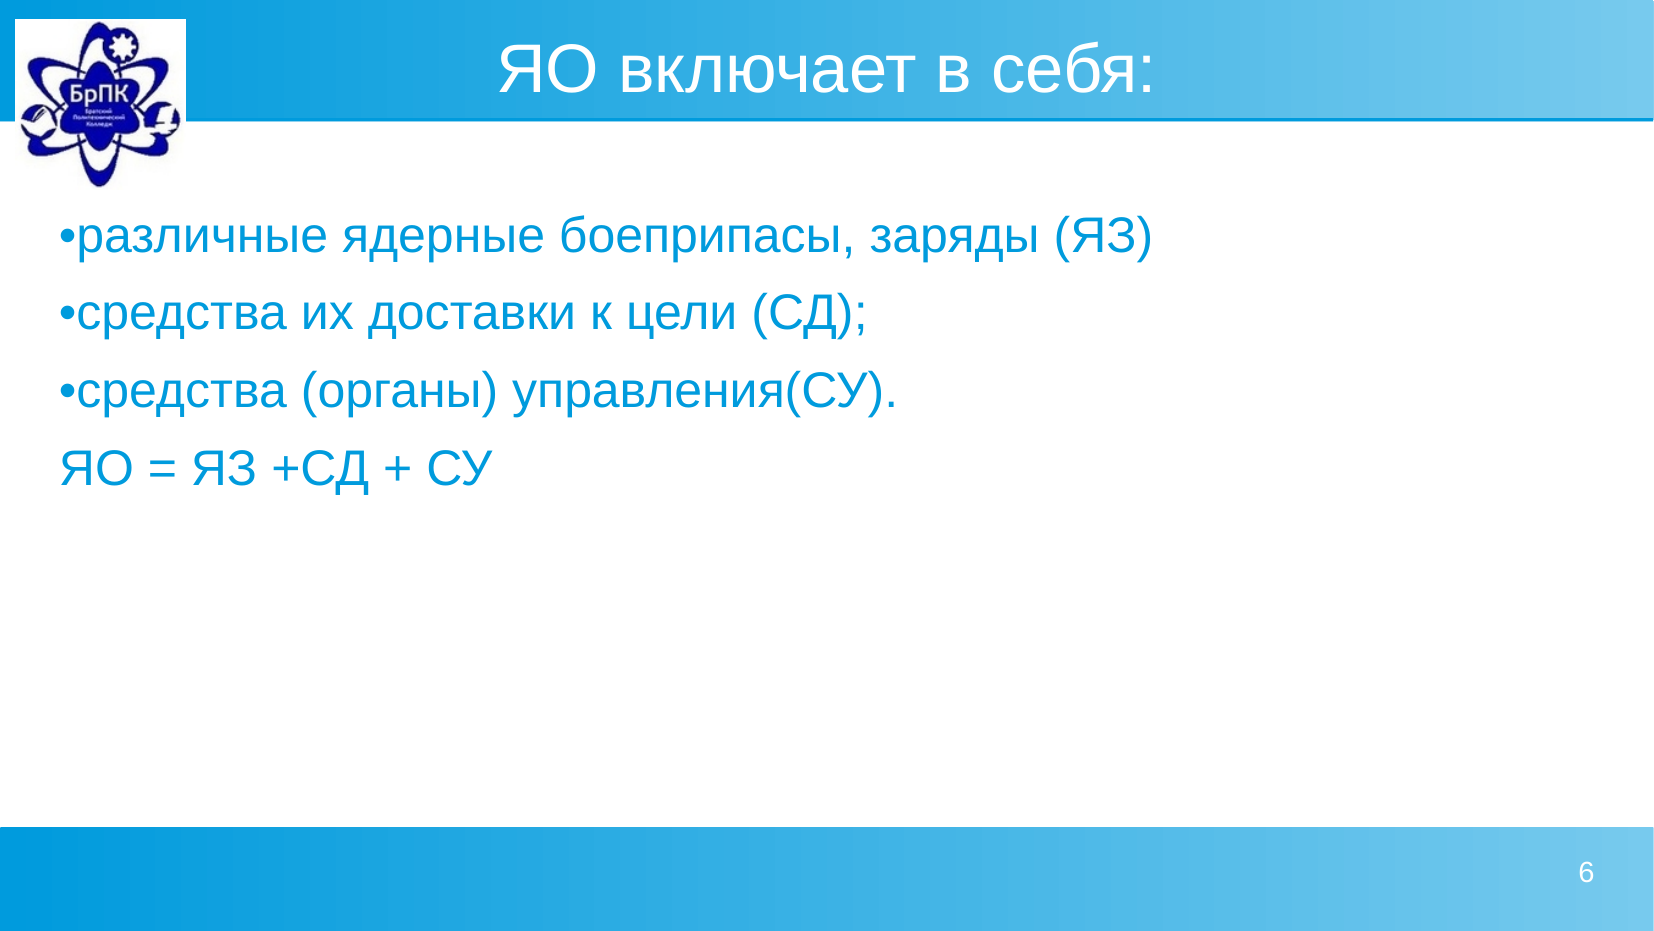

# ЯО включает в себя:
•различные ядерные боеприпасы, заряды (ЯЗ)
•средства их доставки к цели (СД);
•средства (органы) управления(СУ).
ЯО = ЯЗ +СД + СУ
6